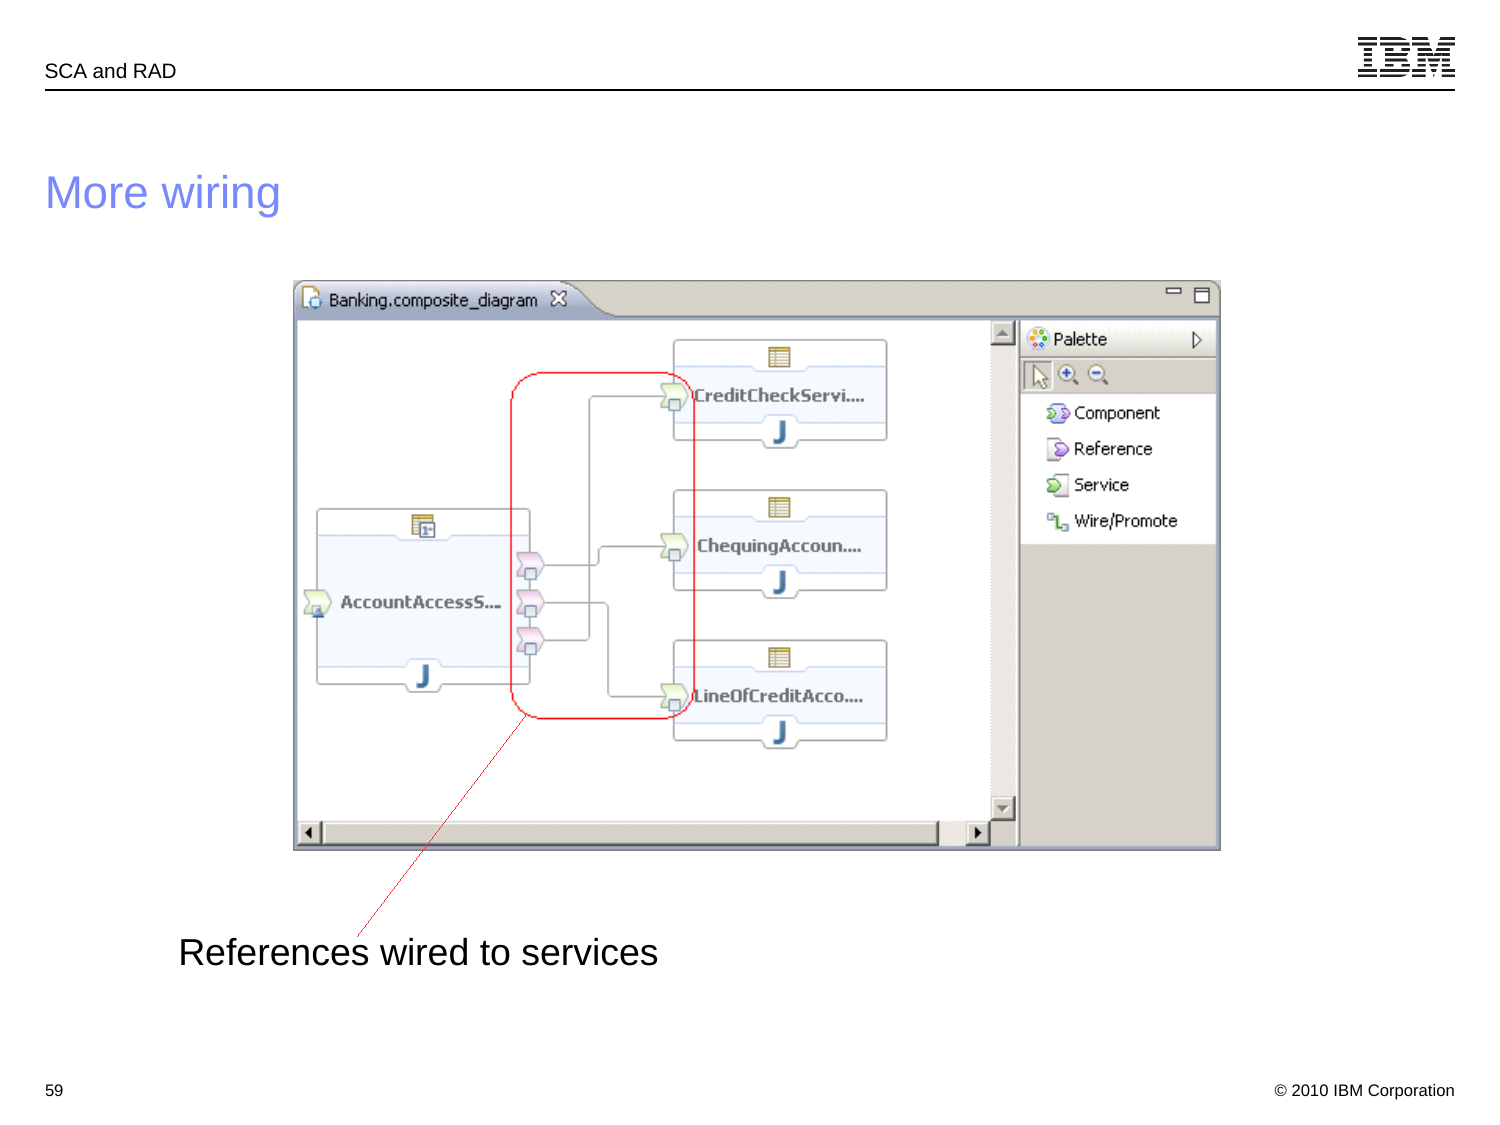

# More wiring
References wired to services
59